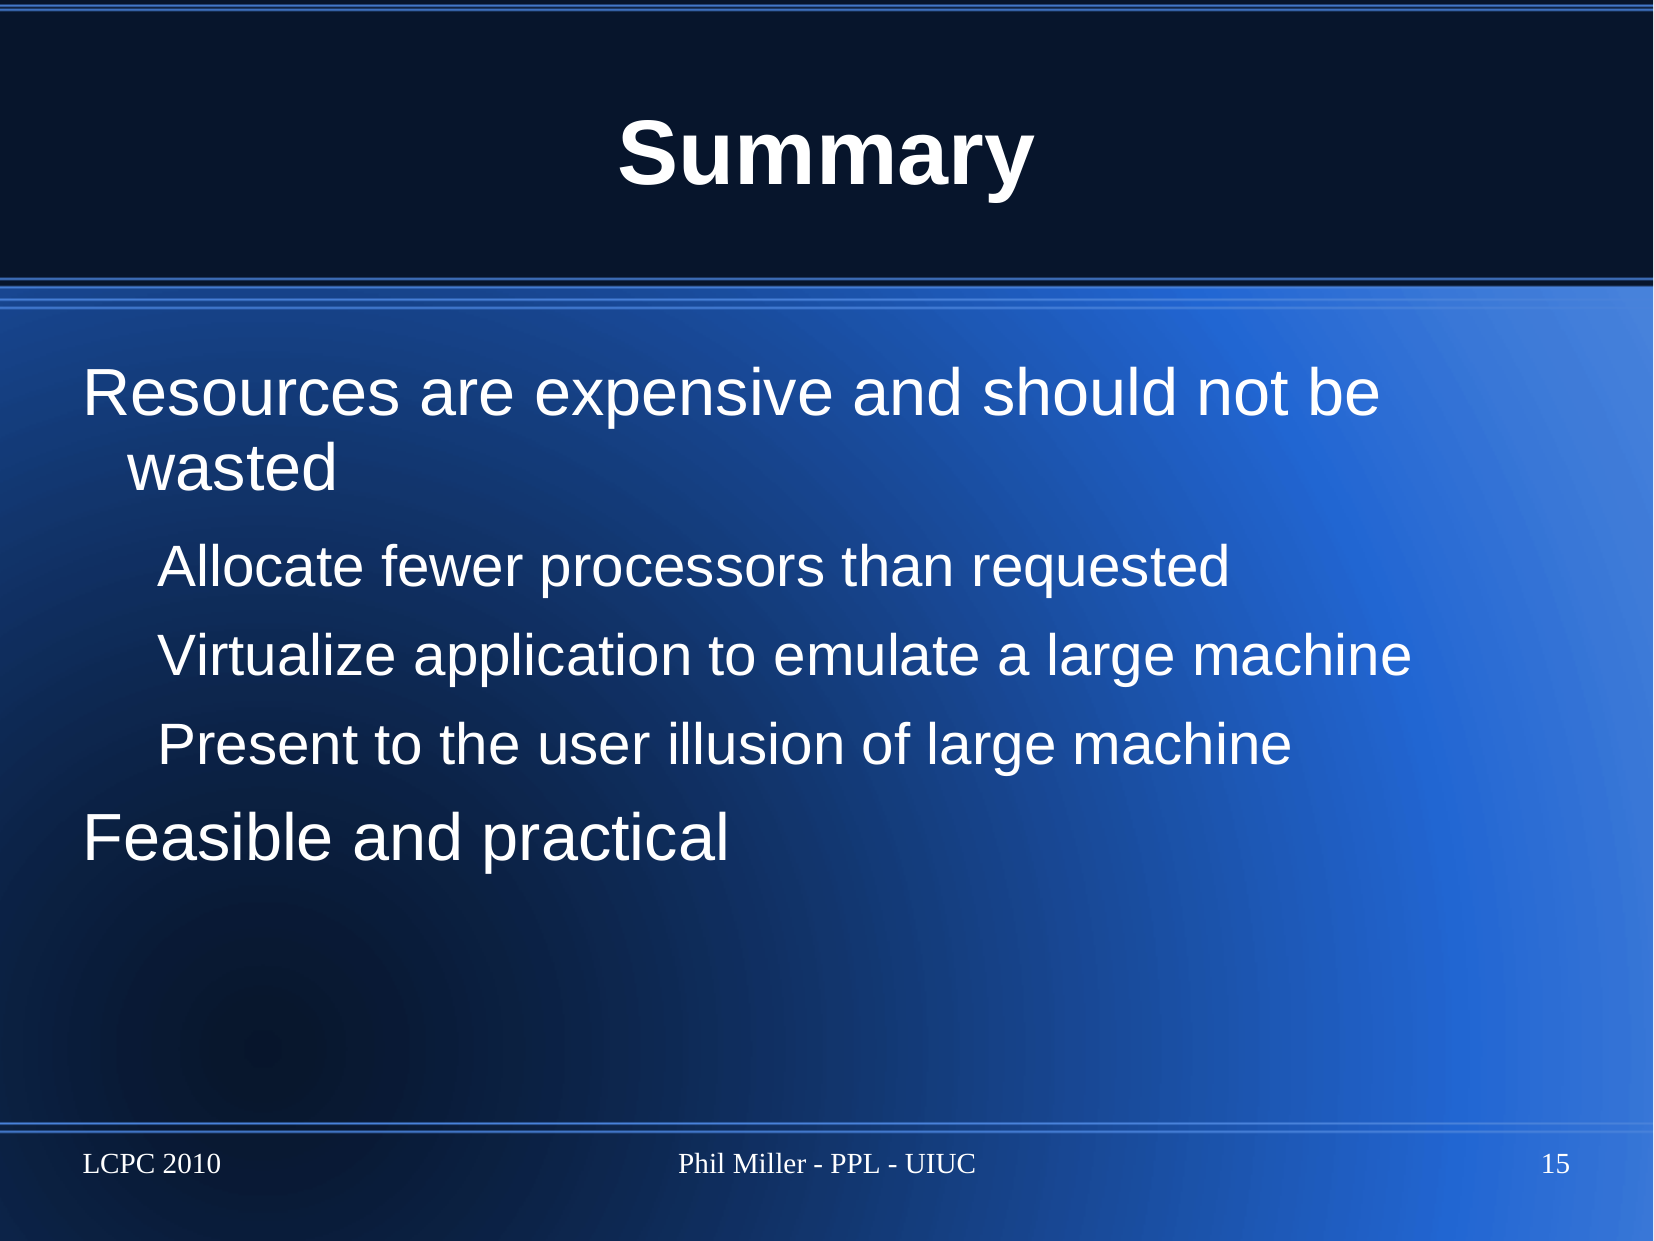

# Summary
Resources are expensive and should not be wasted
Allocate fewer processors than requested
Virtualize application to emulate a large machine
Present to the user illusion of large machine
Feasible and practical
LCPC 2010
Phil Miller - PPL - UIUC
15